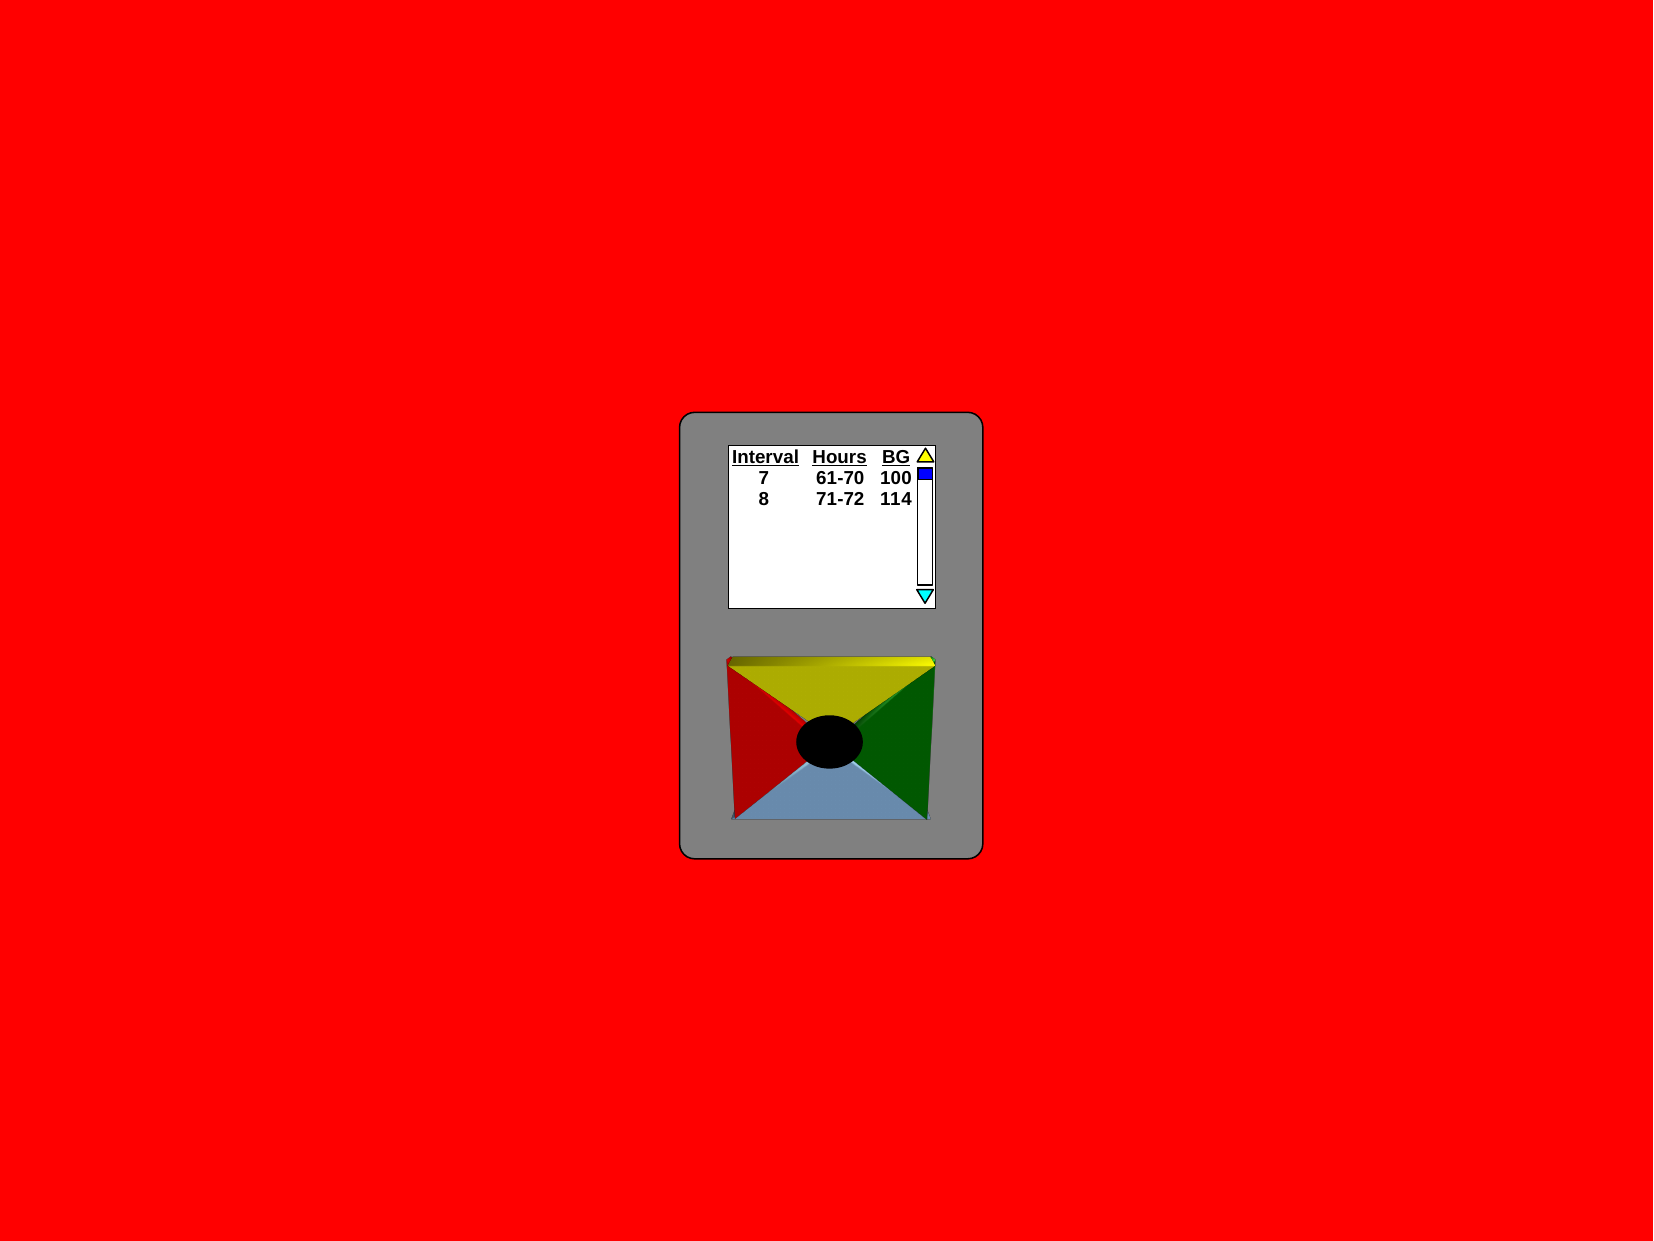

Interval	 Hours	BG
 7 61-70 100
 8 71-72 114